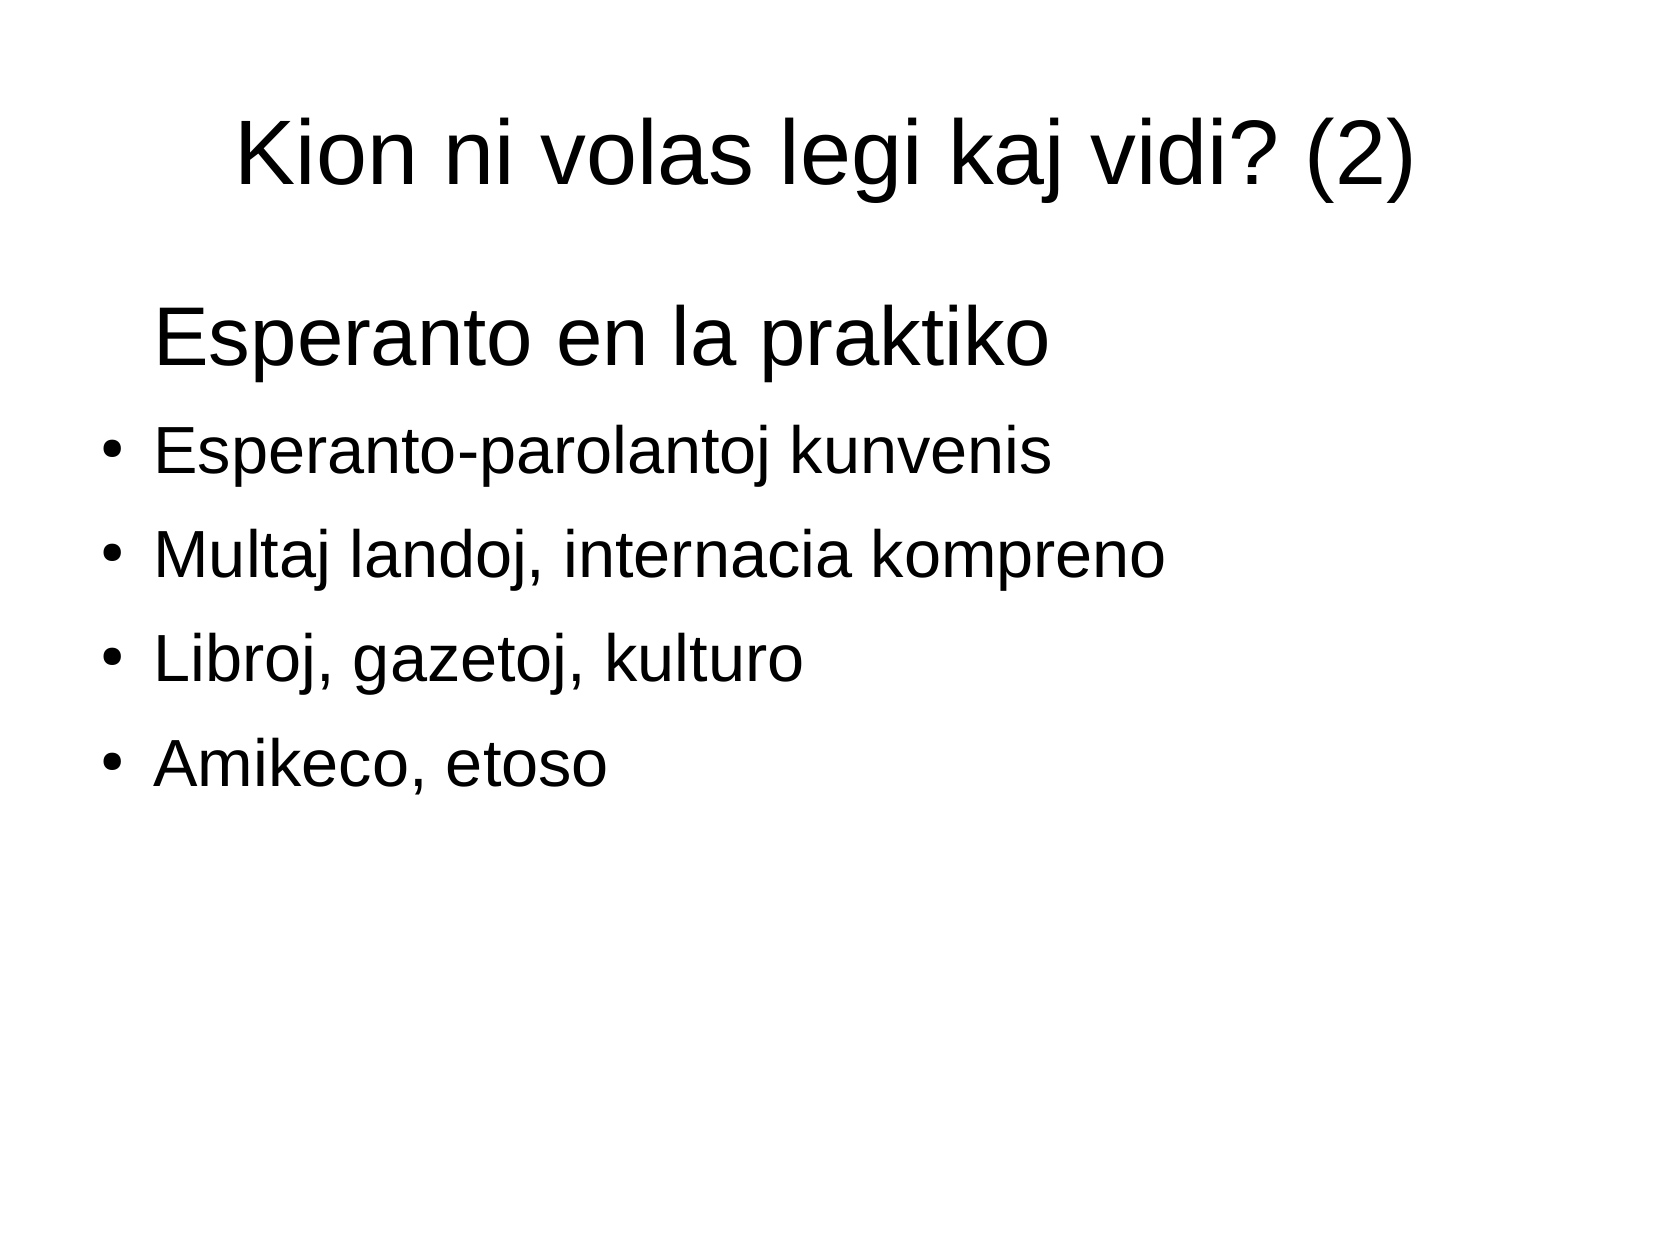

# Kion ni volas legi kaj vidi? (2)
Esperanto en la praktiko
Esperanto-parolantoj kunvenis
Multaj landoj, internacia kompreno
Libroj, gazetoj, kulturo
Amikeco, etoso